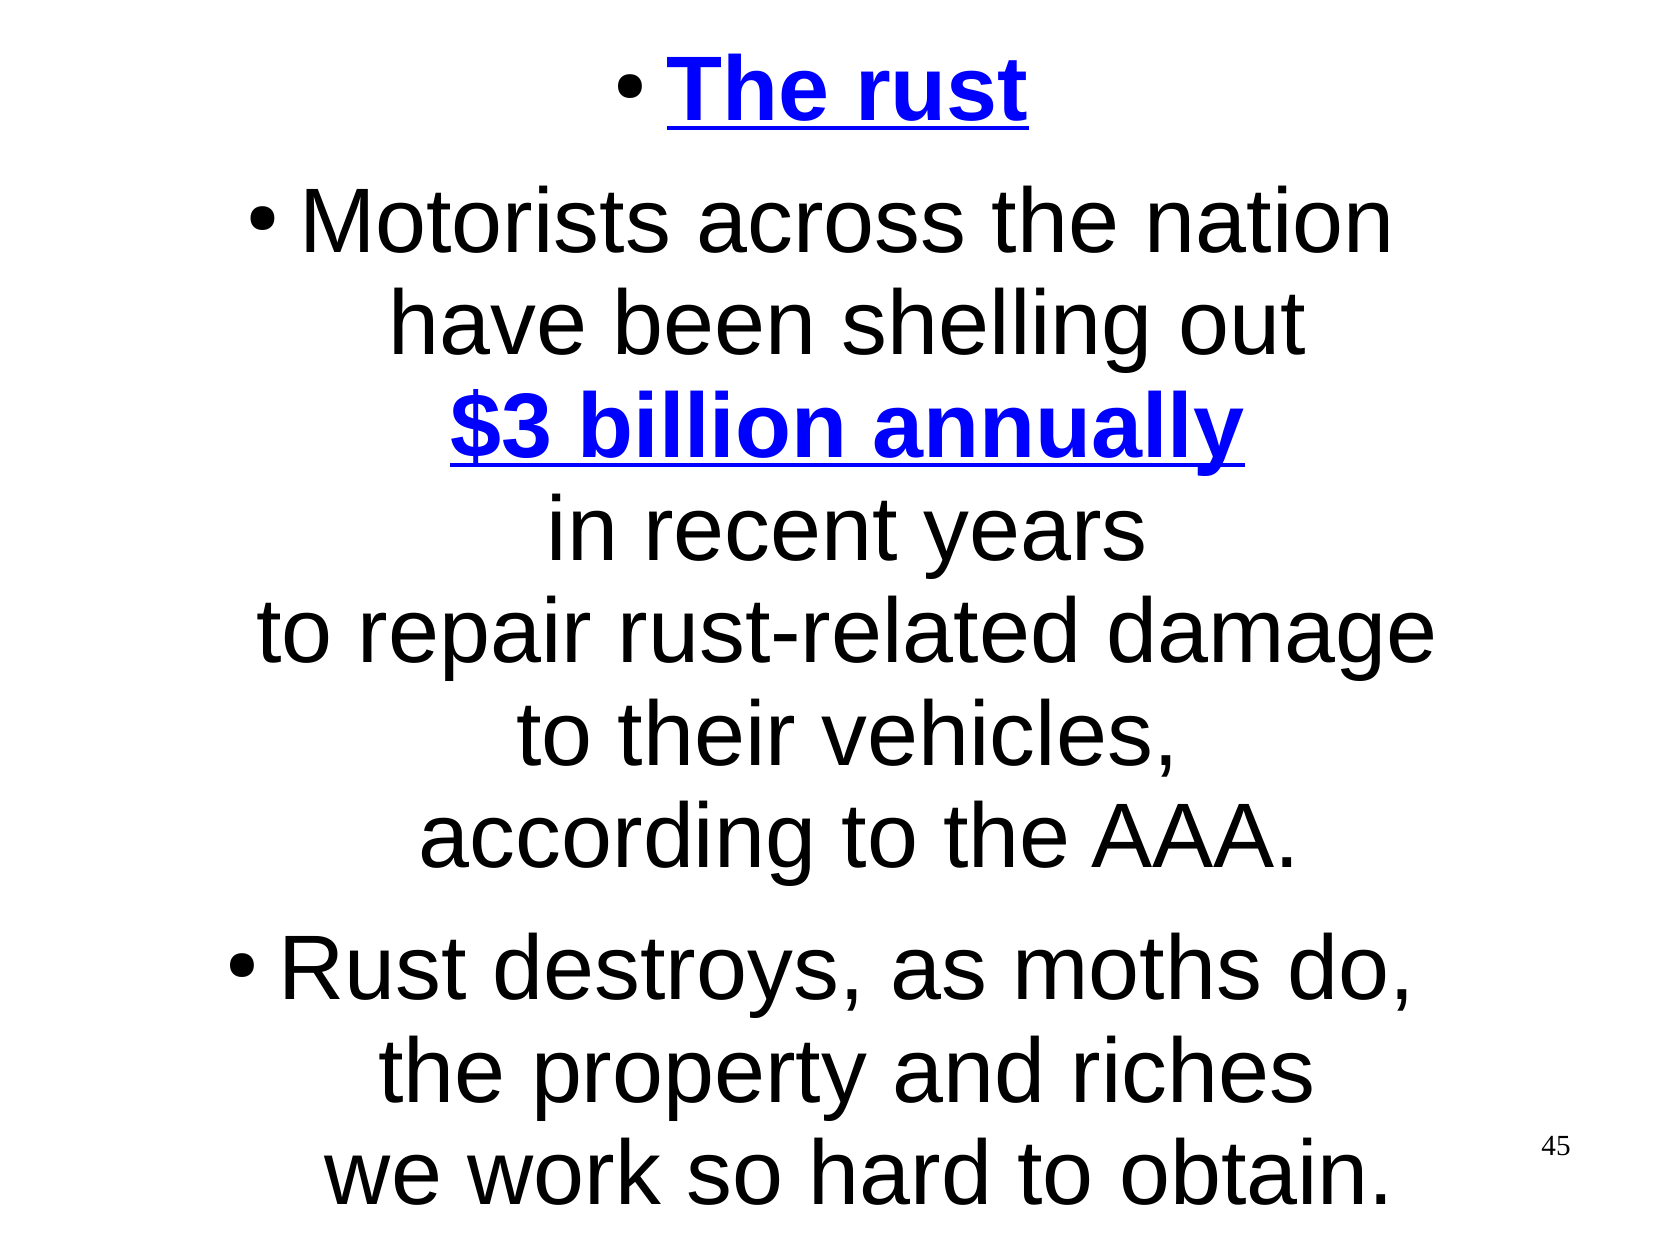

# The rust
Motorists across the nation
have been shelling out
$3 billion annually
in recent years
to repair rust-related damage
to their vehicles,
according to the AAA.
Rust destroys, as moths do,
the property and riches
we work so hard to obtain.
45